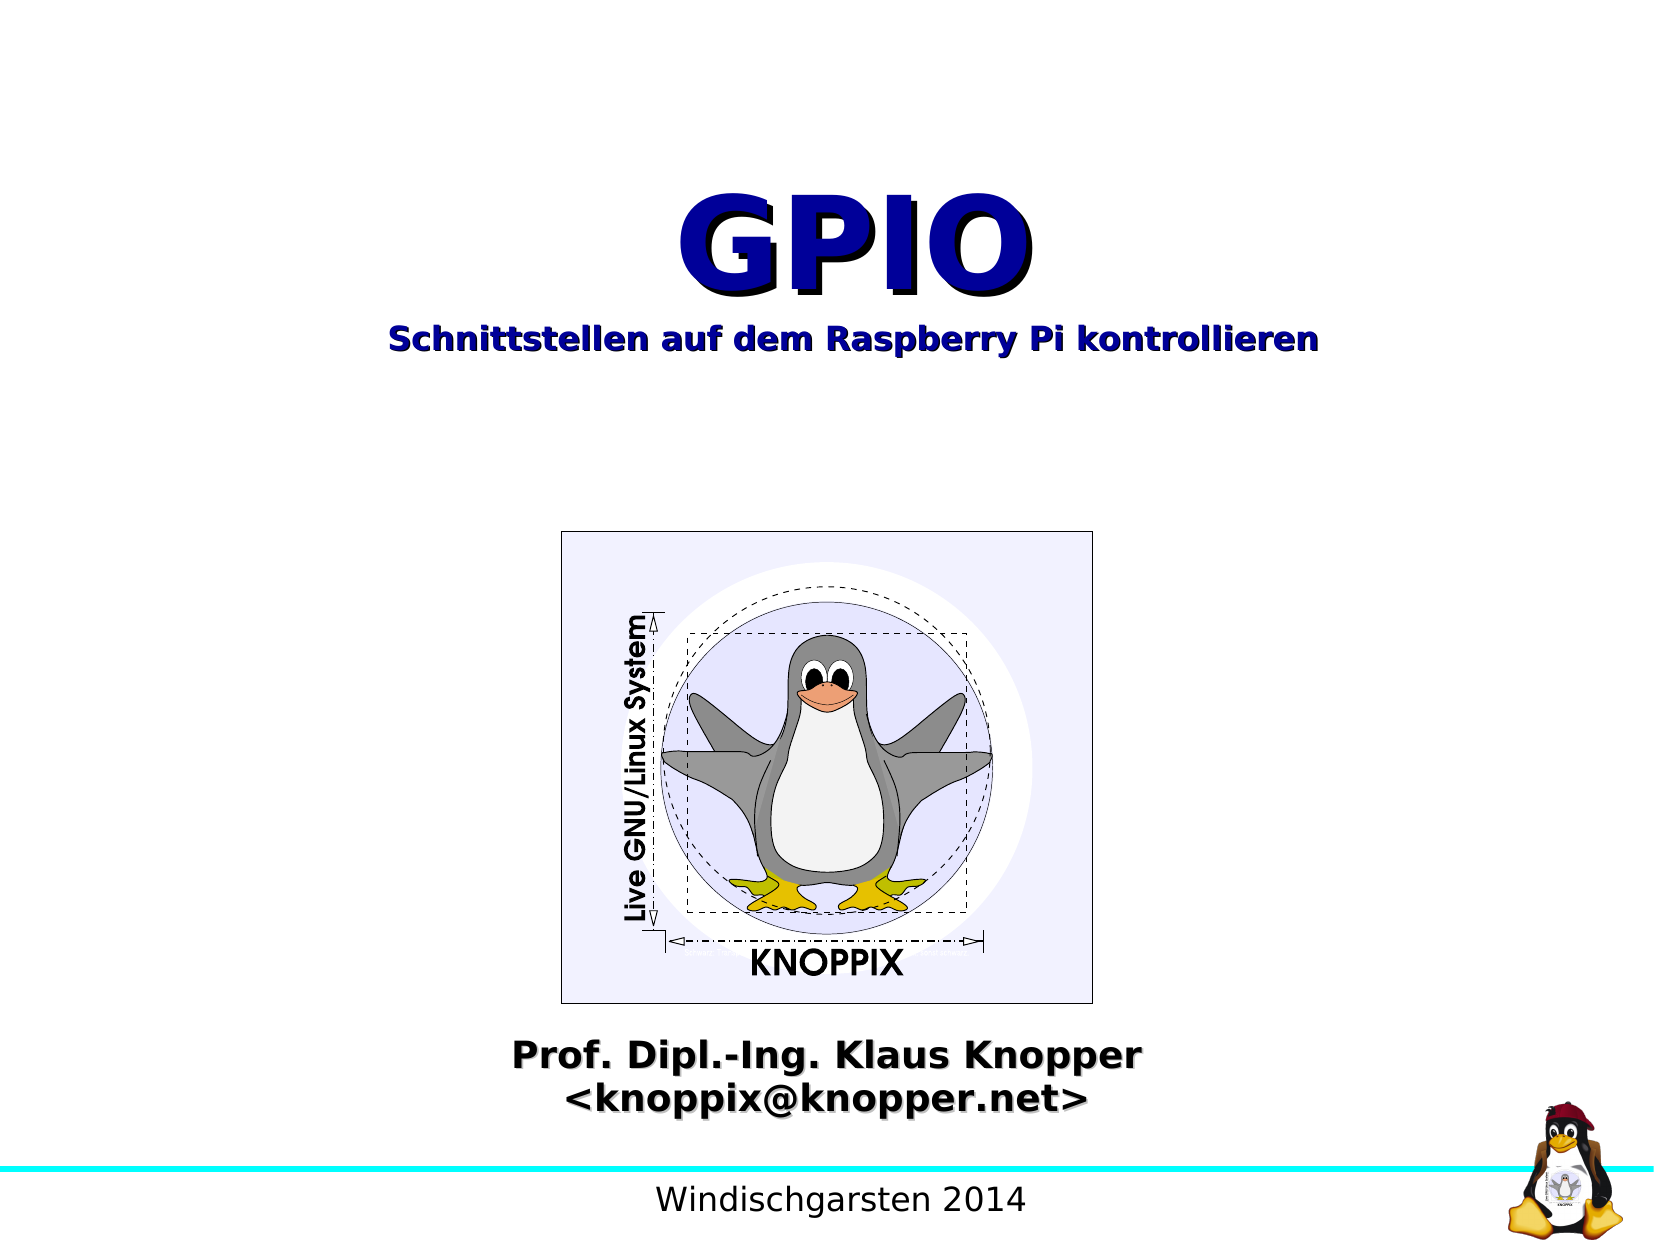

# GPIO Schnittstellen auf dem Raspberry Pi kontrollieren
Prof. Dipl.-Ing. Klaus Knopper <knoppix@knopper.net>